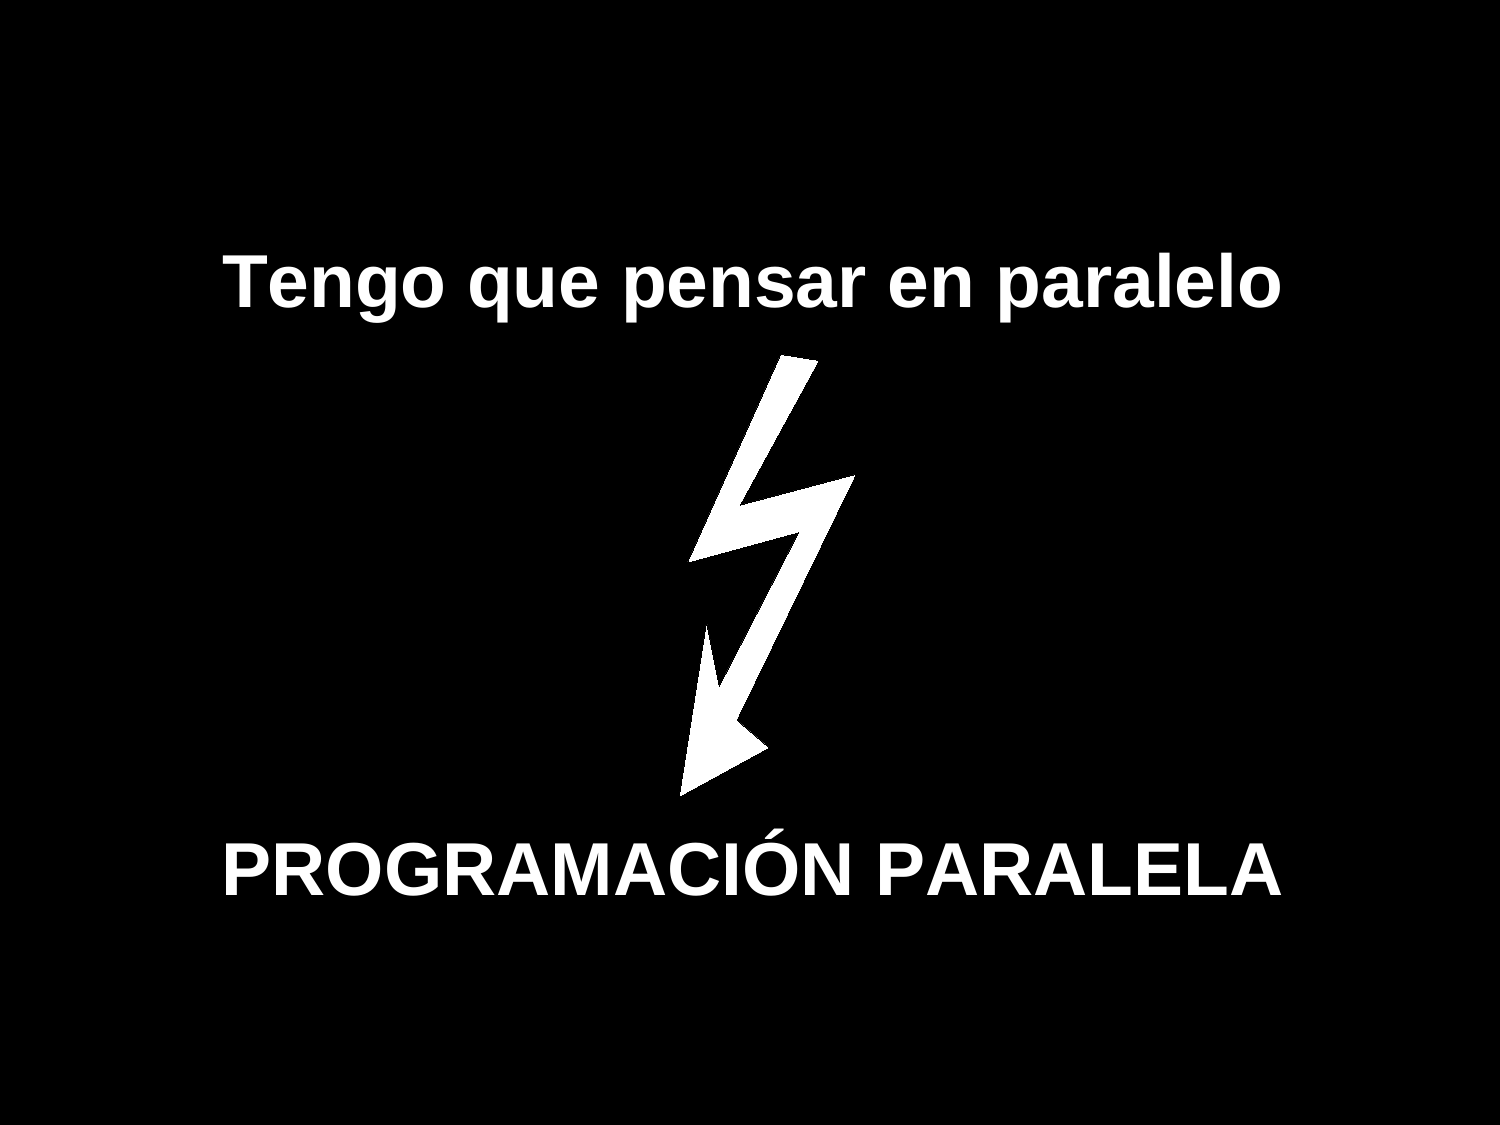

Tengo que pensar en paralelo
PROGRAMACIÓN PARALELA
#